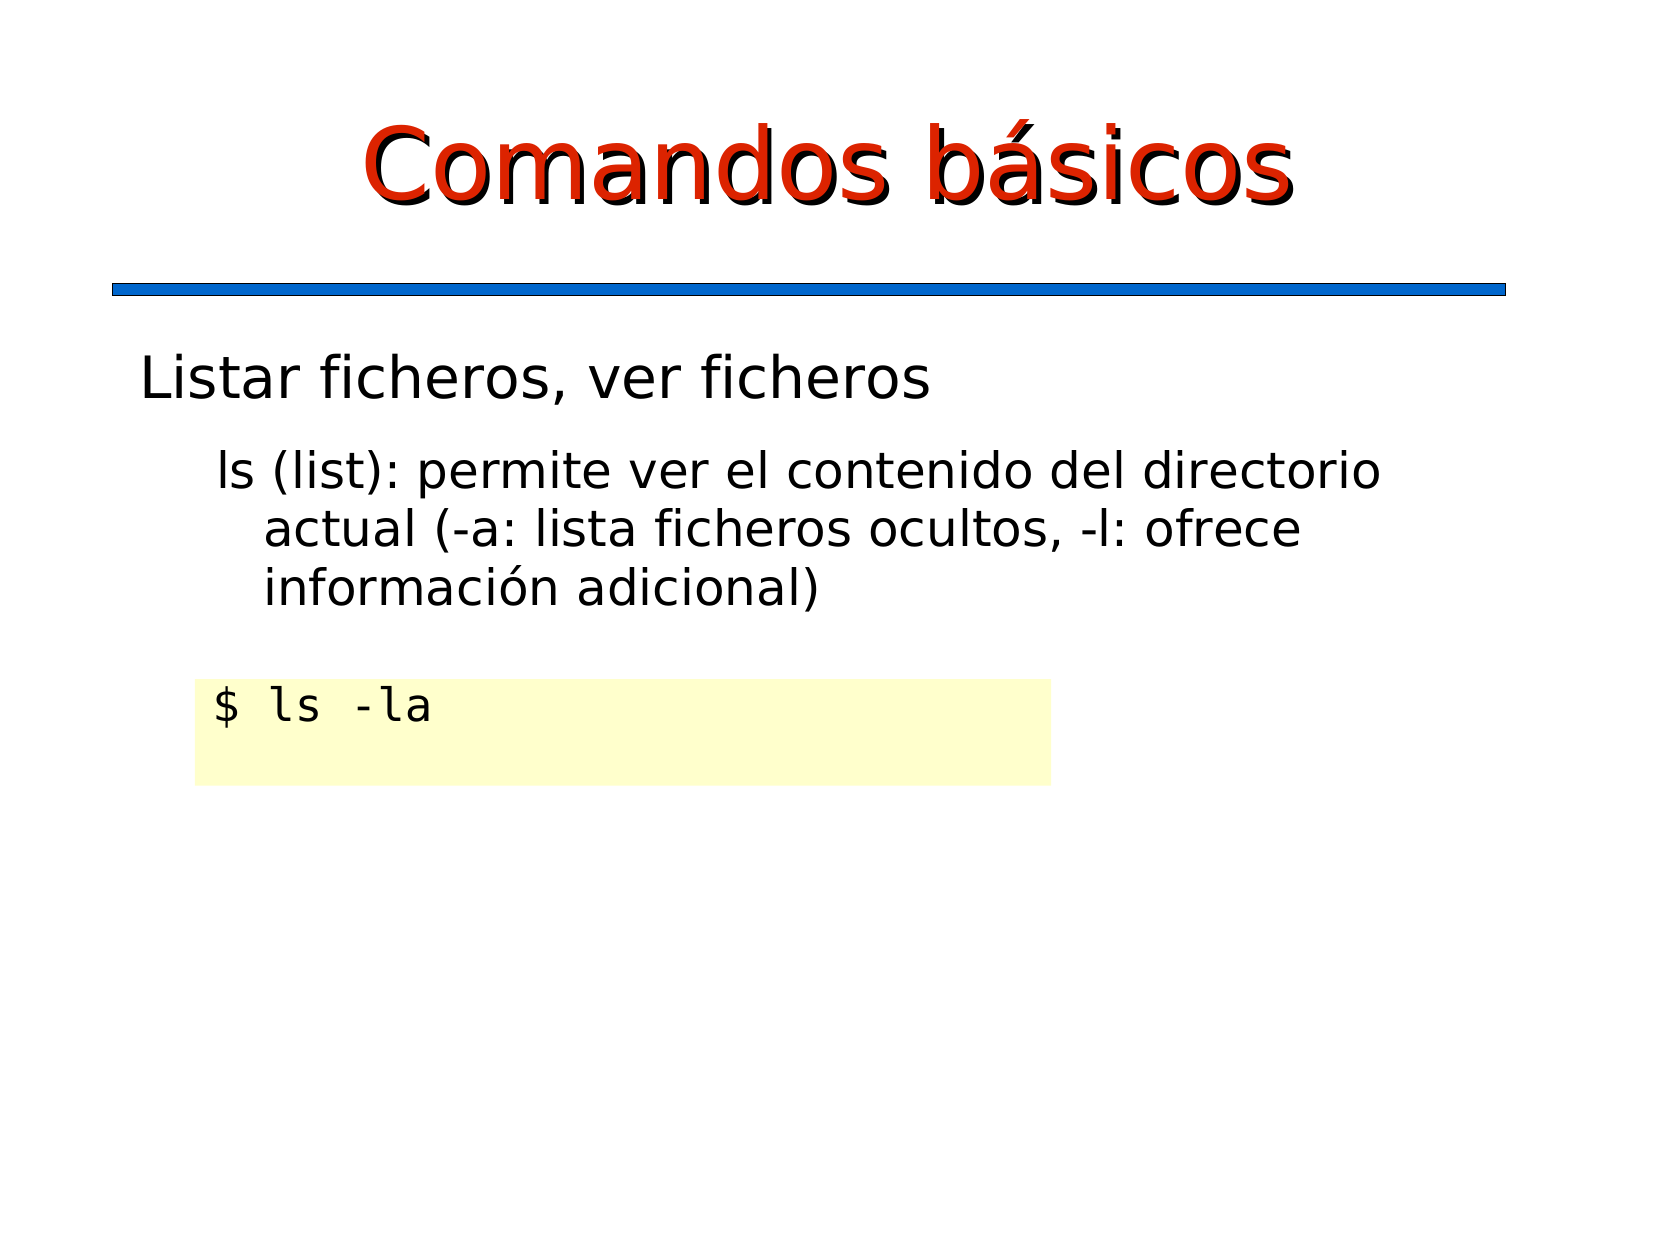

# Comandos básicos
Listar ficheros, ver ficheros
ls (list): permite ver el contenido del directorio actual (-a: lista ficheros ocultos, -l: ofrece información adicional)
$ ls -la